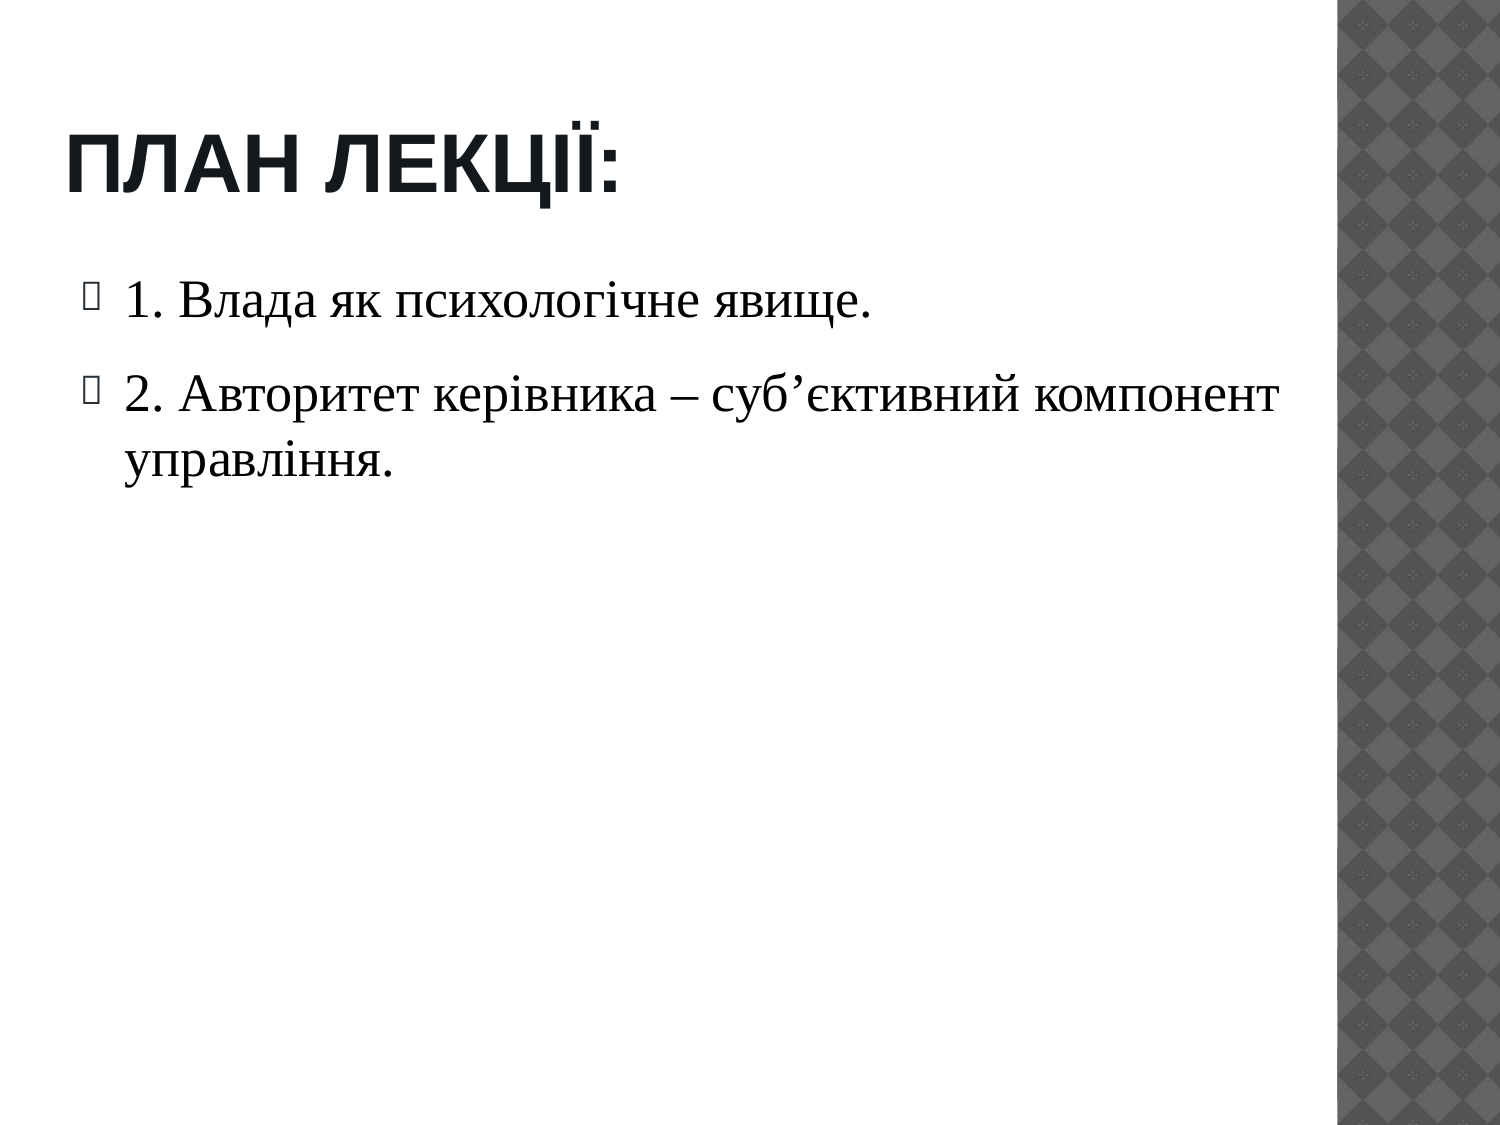

# ПЛАН ЛЕКЦІЇ:
1. Влада як психологічне явище.
2. Авторитет керівника – суб’єктивний компонент управління.